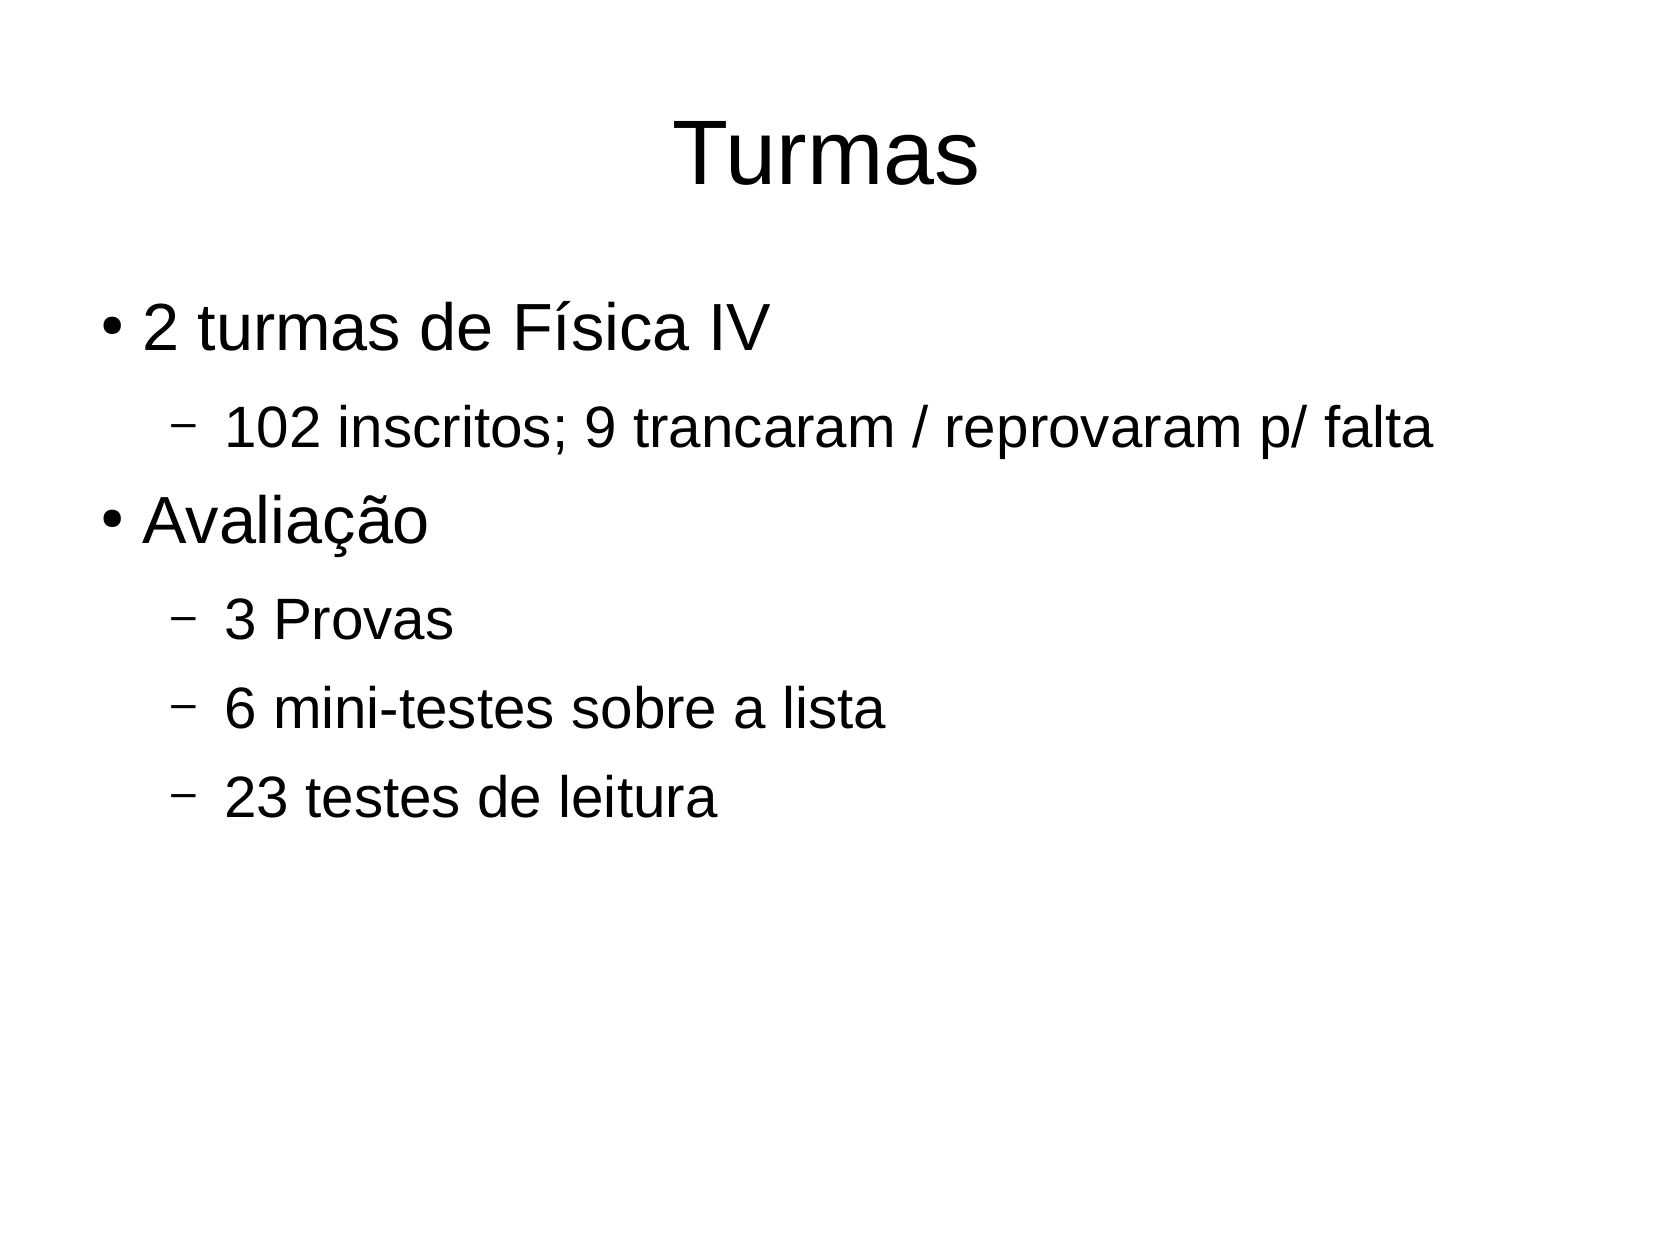

# Turmas
 2 turmas de Física IV
102 inscritos; 9 trancaram / reprovaram p/ falta
 Avaliação
3 Provas
6 mini-testes sobre a lista
23 testes de leitura